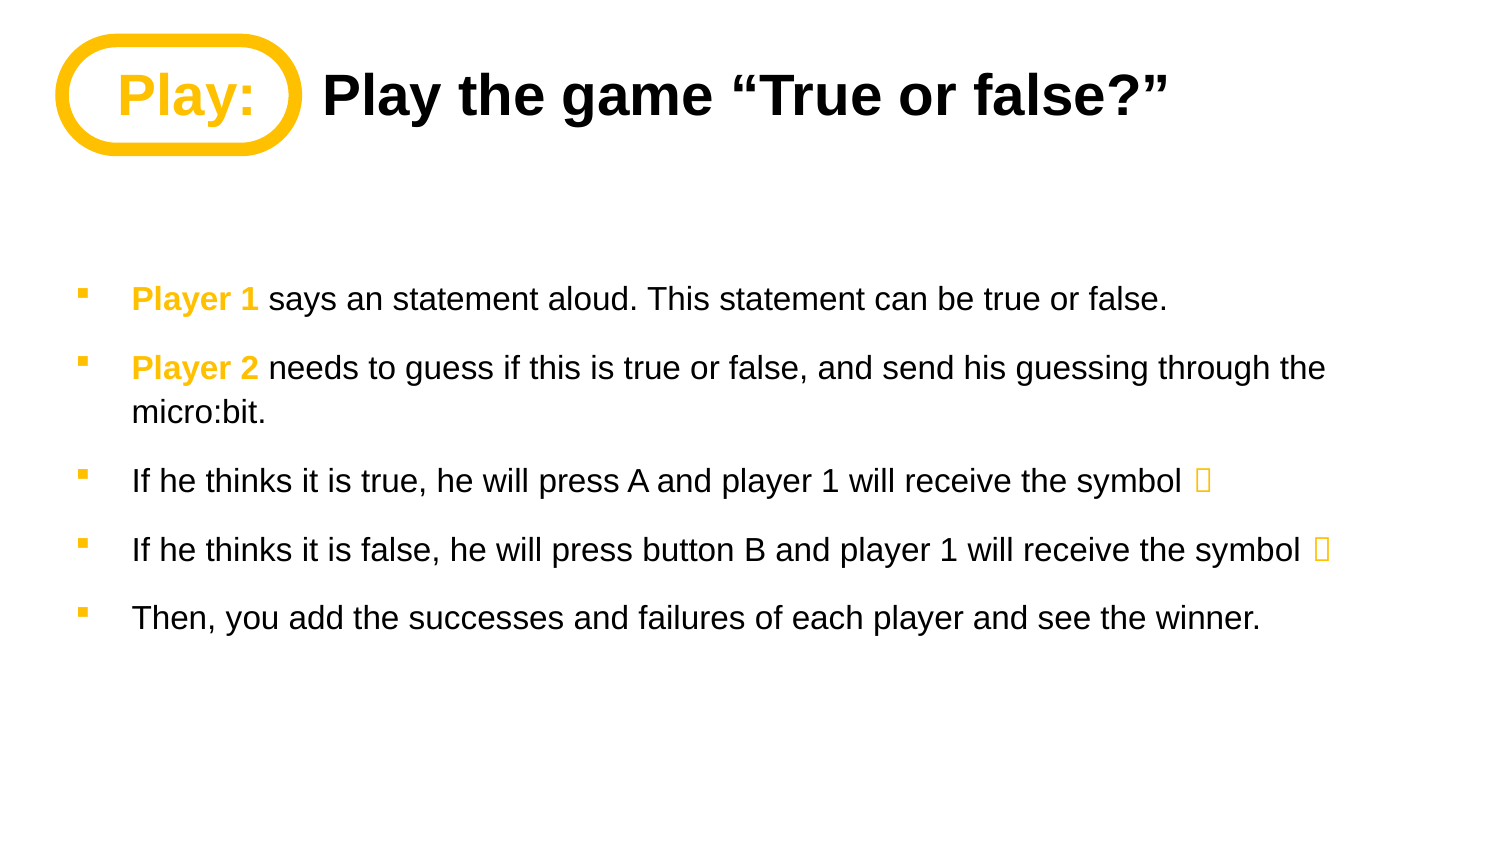

# Play: Play the game “True or false?”
Player 1 says an statement aloud. This statement can be true or false.
Player 2 needs to guess if this is true or false, and send his guessing through the micro:bit.
If he thinks it is true, he will press A and player 1 will receive the symbol 
If he thinks it is false, he will press button B and player 1 will receive the symbol 
Then, you add the successes and failures of each player and see the winner.